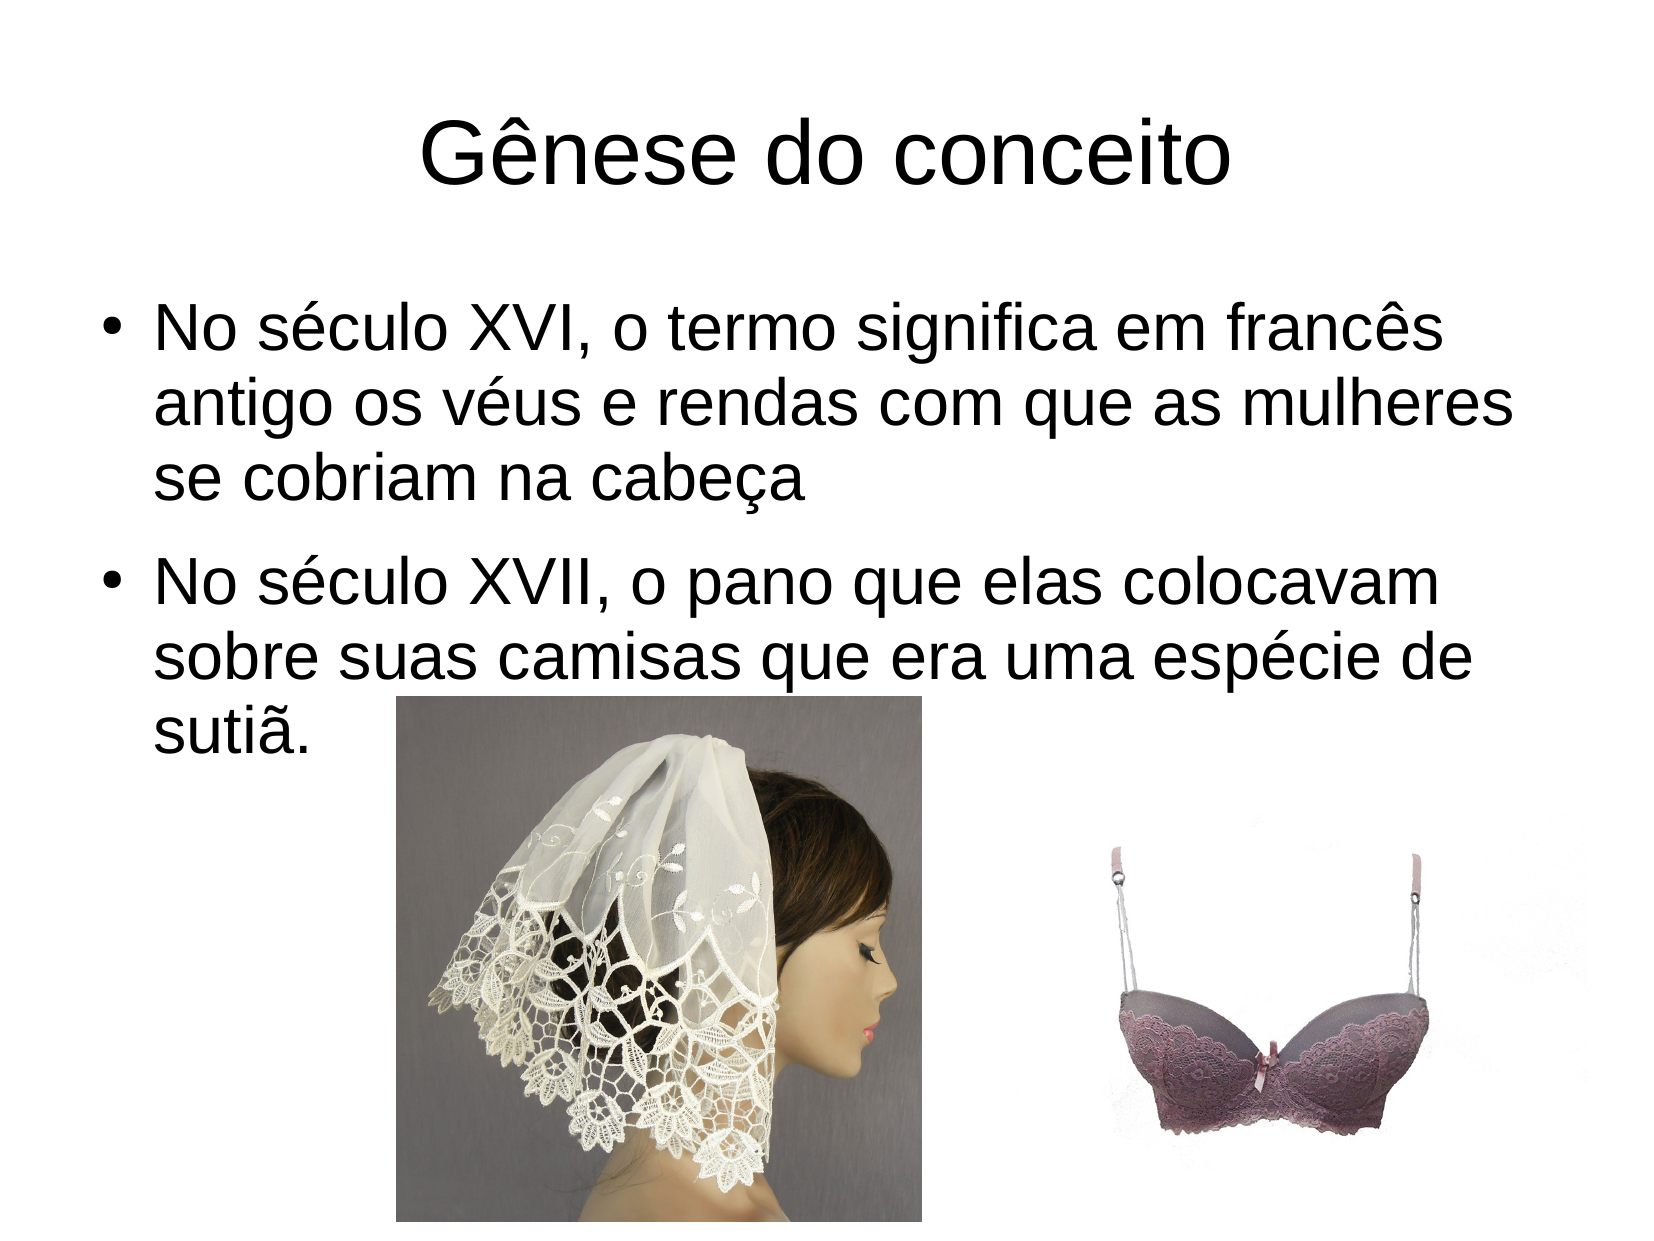

# Gênese do conceito
No século XVI, o termo significa em francês antigo os véus e rendas com que as mulheres se cobriam na cabeça
No século XVII, o pano que elas colocavam sobre suas camisas que era uma espécie de sutiã.